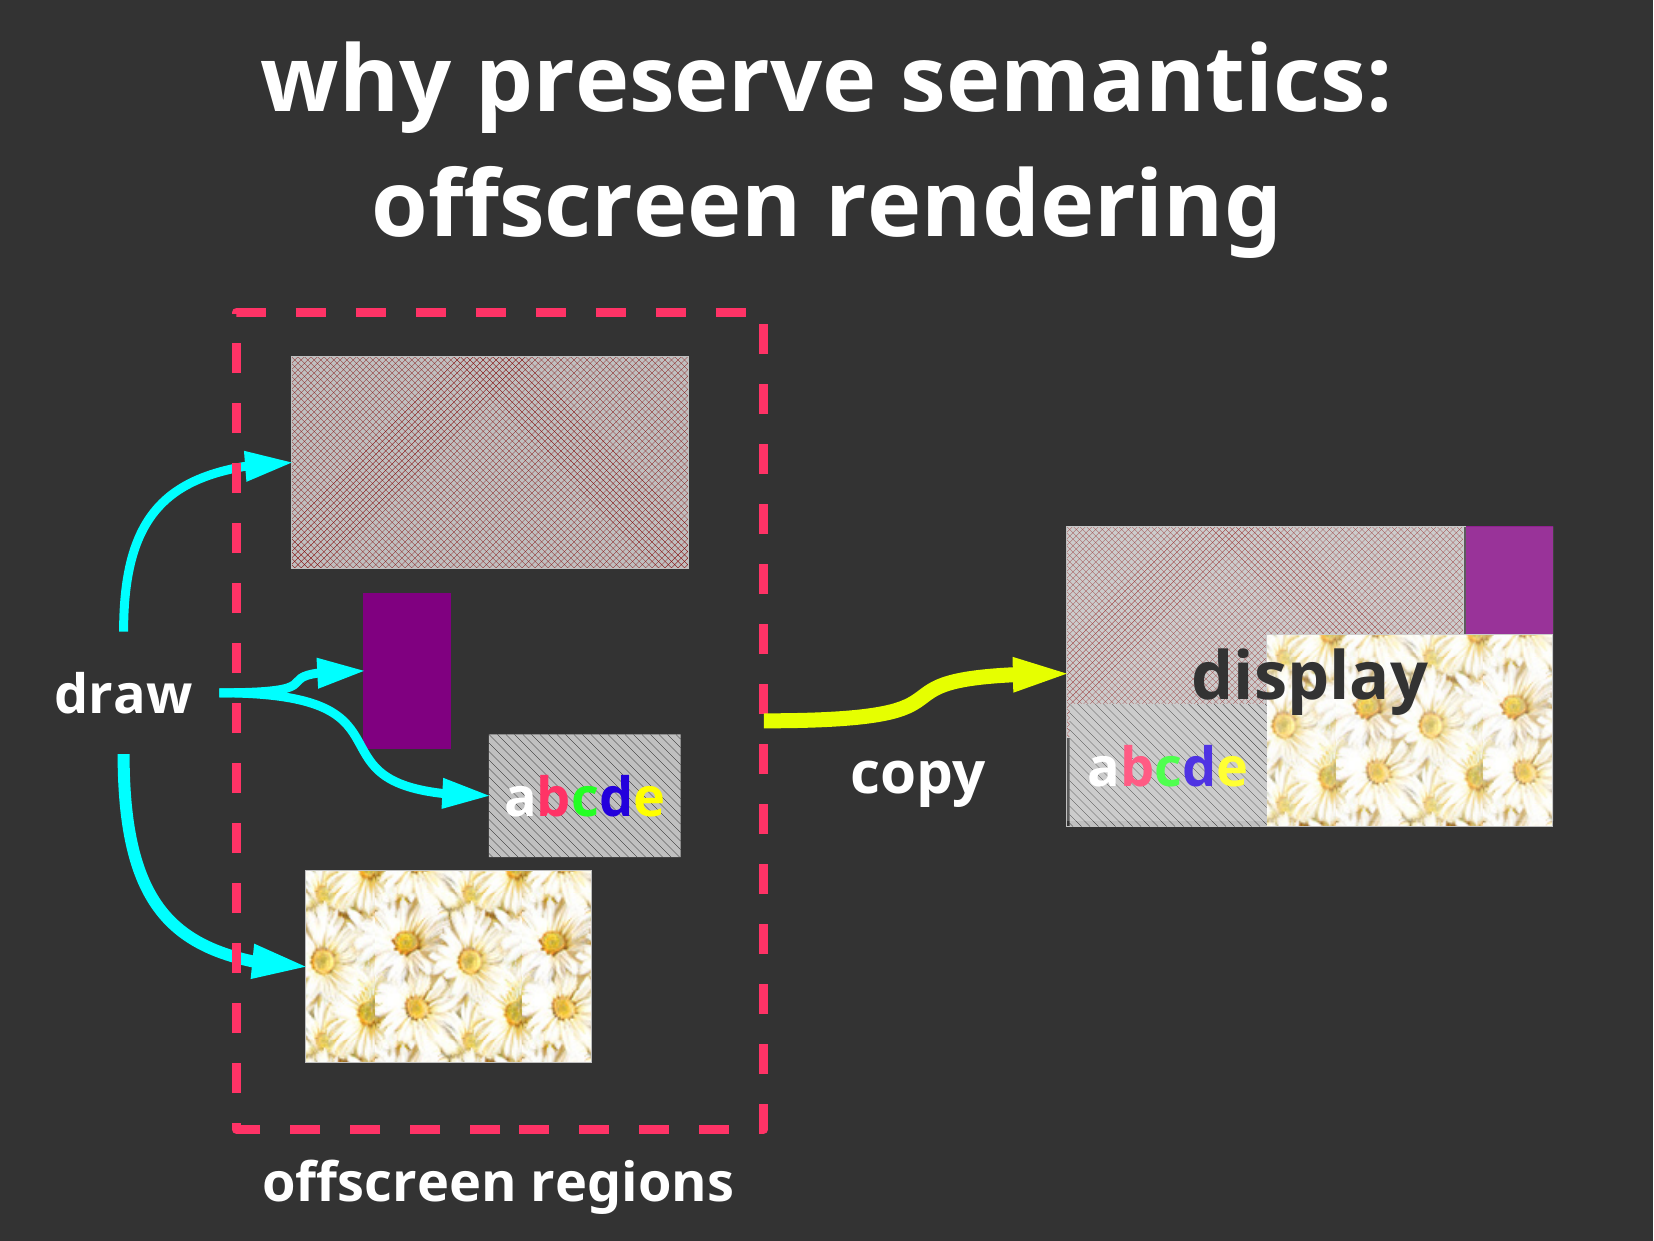

# why preserve semantics: offscreen rendering
draw
abcde
offscreen regions
abcde
copy
display